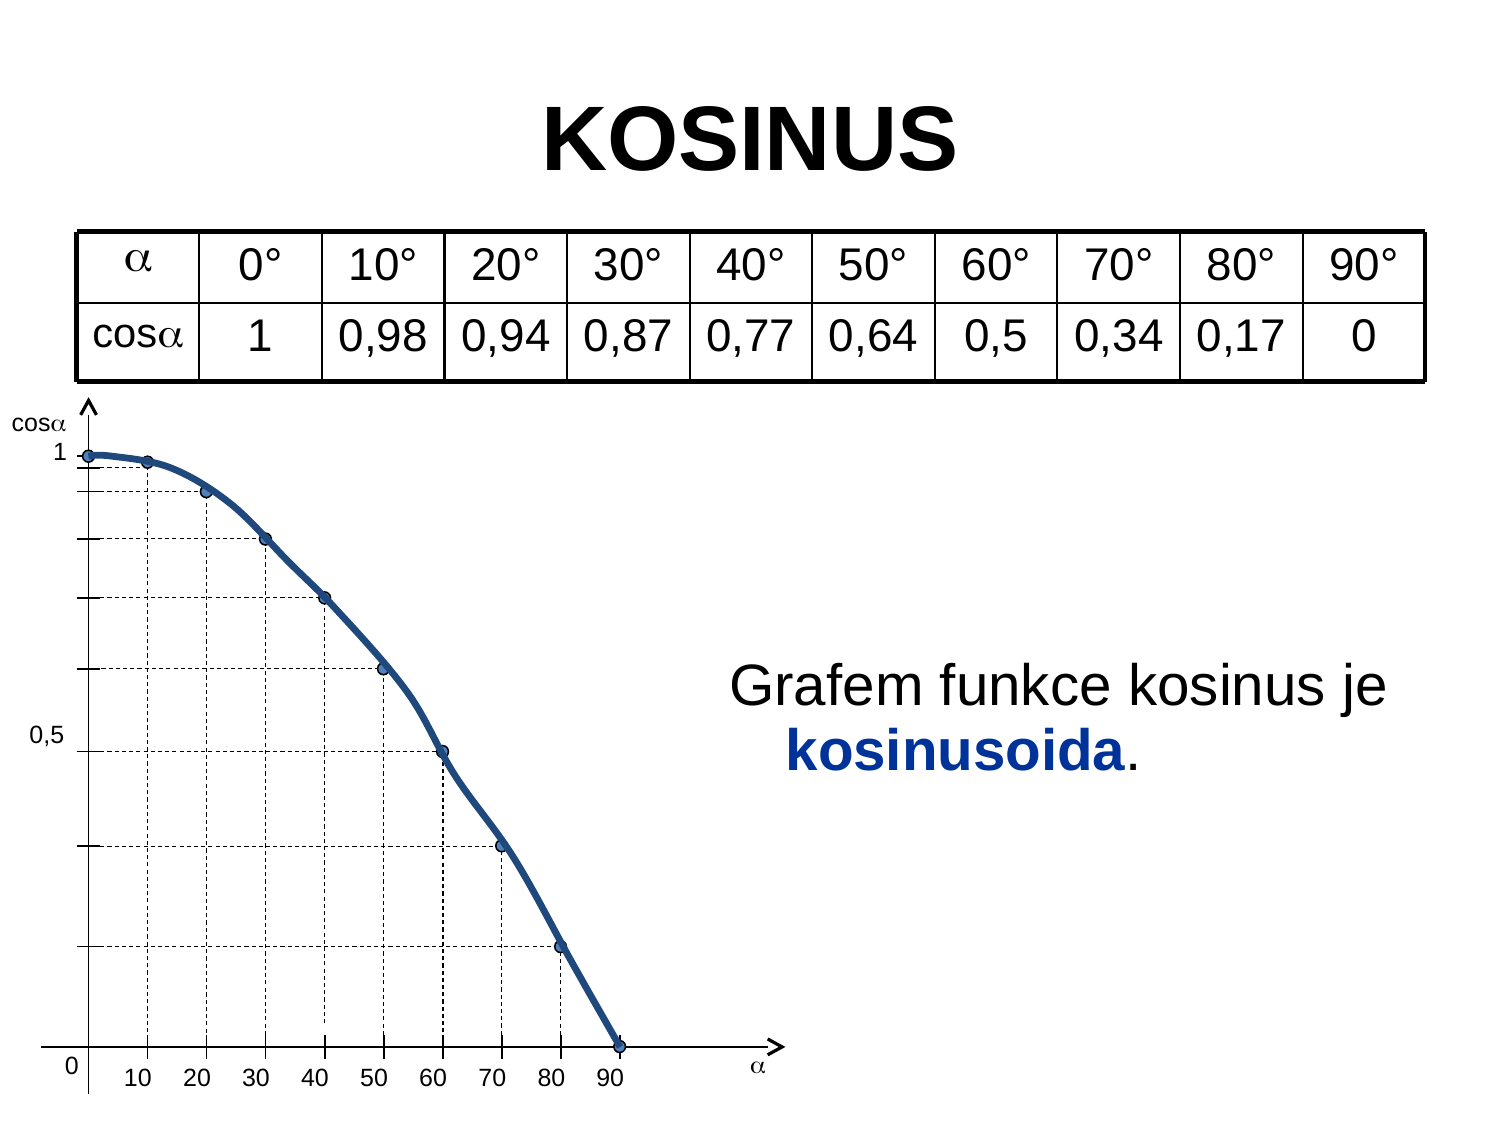

# KOSINUS

0°
10°
20°
30°
40°
50°
60°
70°
80°
90°
cos
1
0,98
0,94
0,87
0,77
0,64
0,5
0,34
0,17
0
cos
1
0,5
0

10
20
30
40
50
60
70
80
90
Grafem funkce kosinus je kosinusoida.